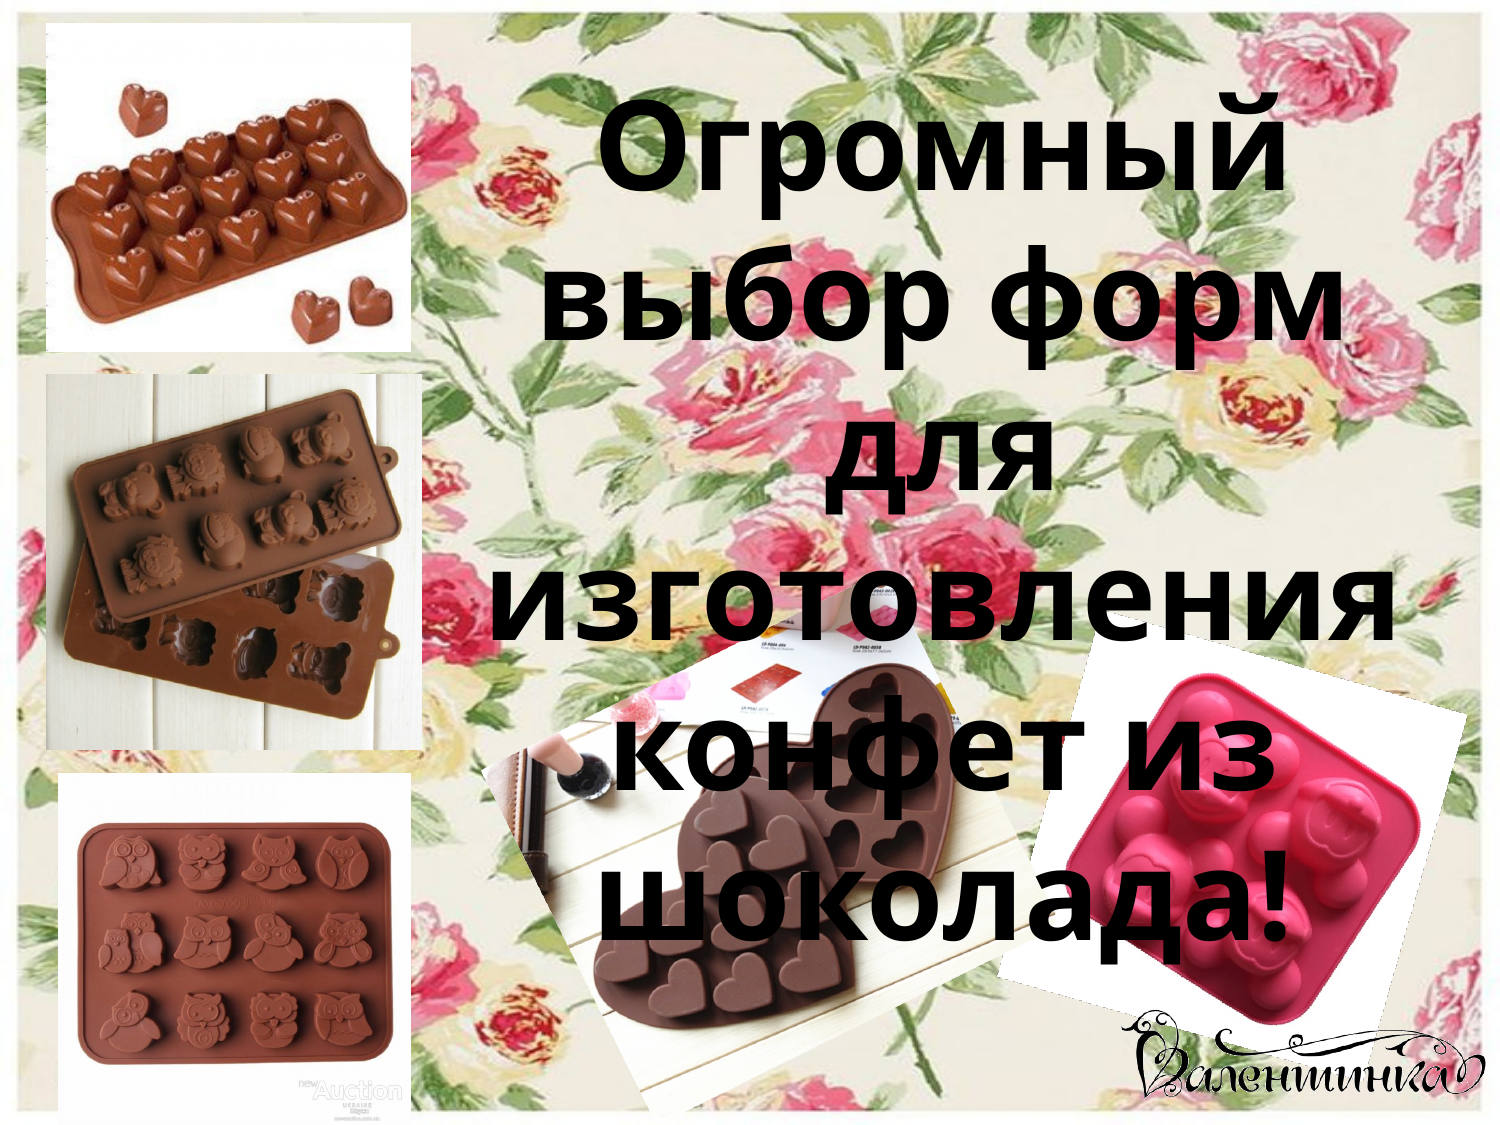

Огромный выбор форм для изготовления конфет из шоколада!